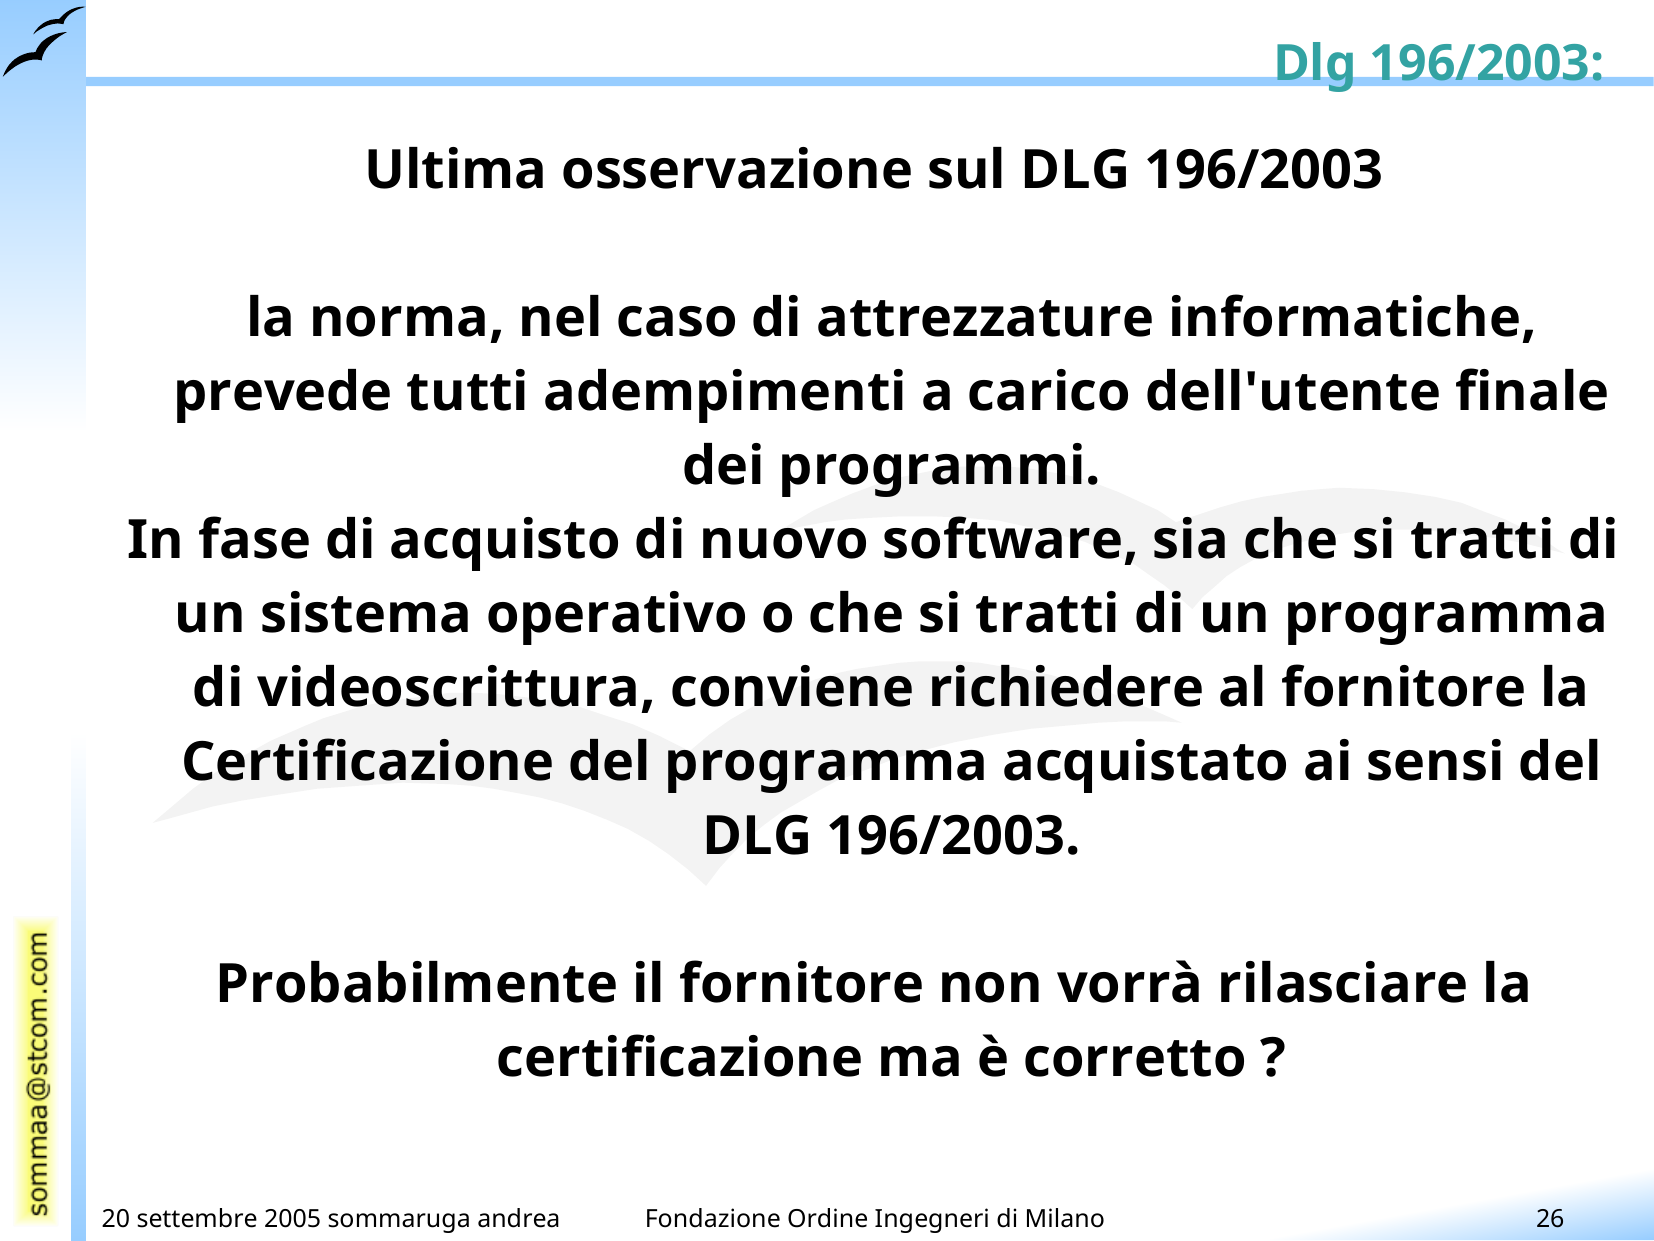

# Dlg 196/2003:
Ultima osservazione sul DLG 196/2003
la norma, nel caso di attrezzature informatiche, prevede tutti adempimenti a carico dell'utente finale dei programmi.
In fase di acquisto di nuovo software, sia che si tratti di un sistema operativo o che si tratti di un programma di videoscrittura, conviene richiedere al fornitore la Certificazione del programma acquistato ai sensi del DLG 196/2003.
Probabilmente il fornitore non vorrà rilasciare la certificazione ma è corretto ?